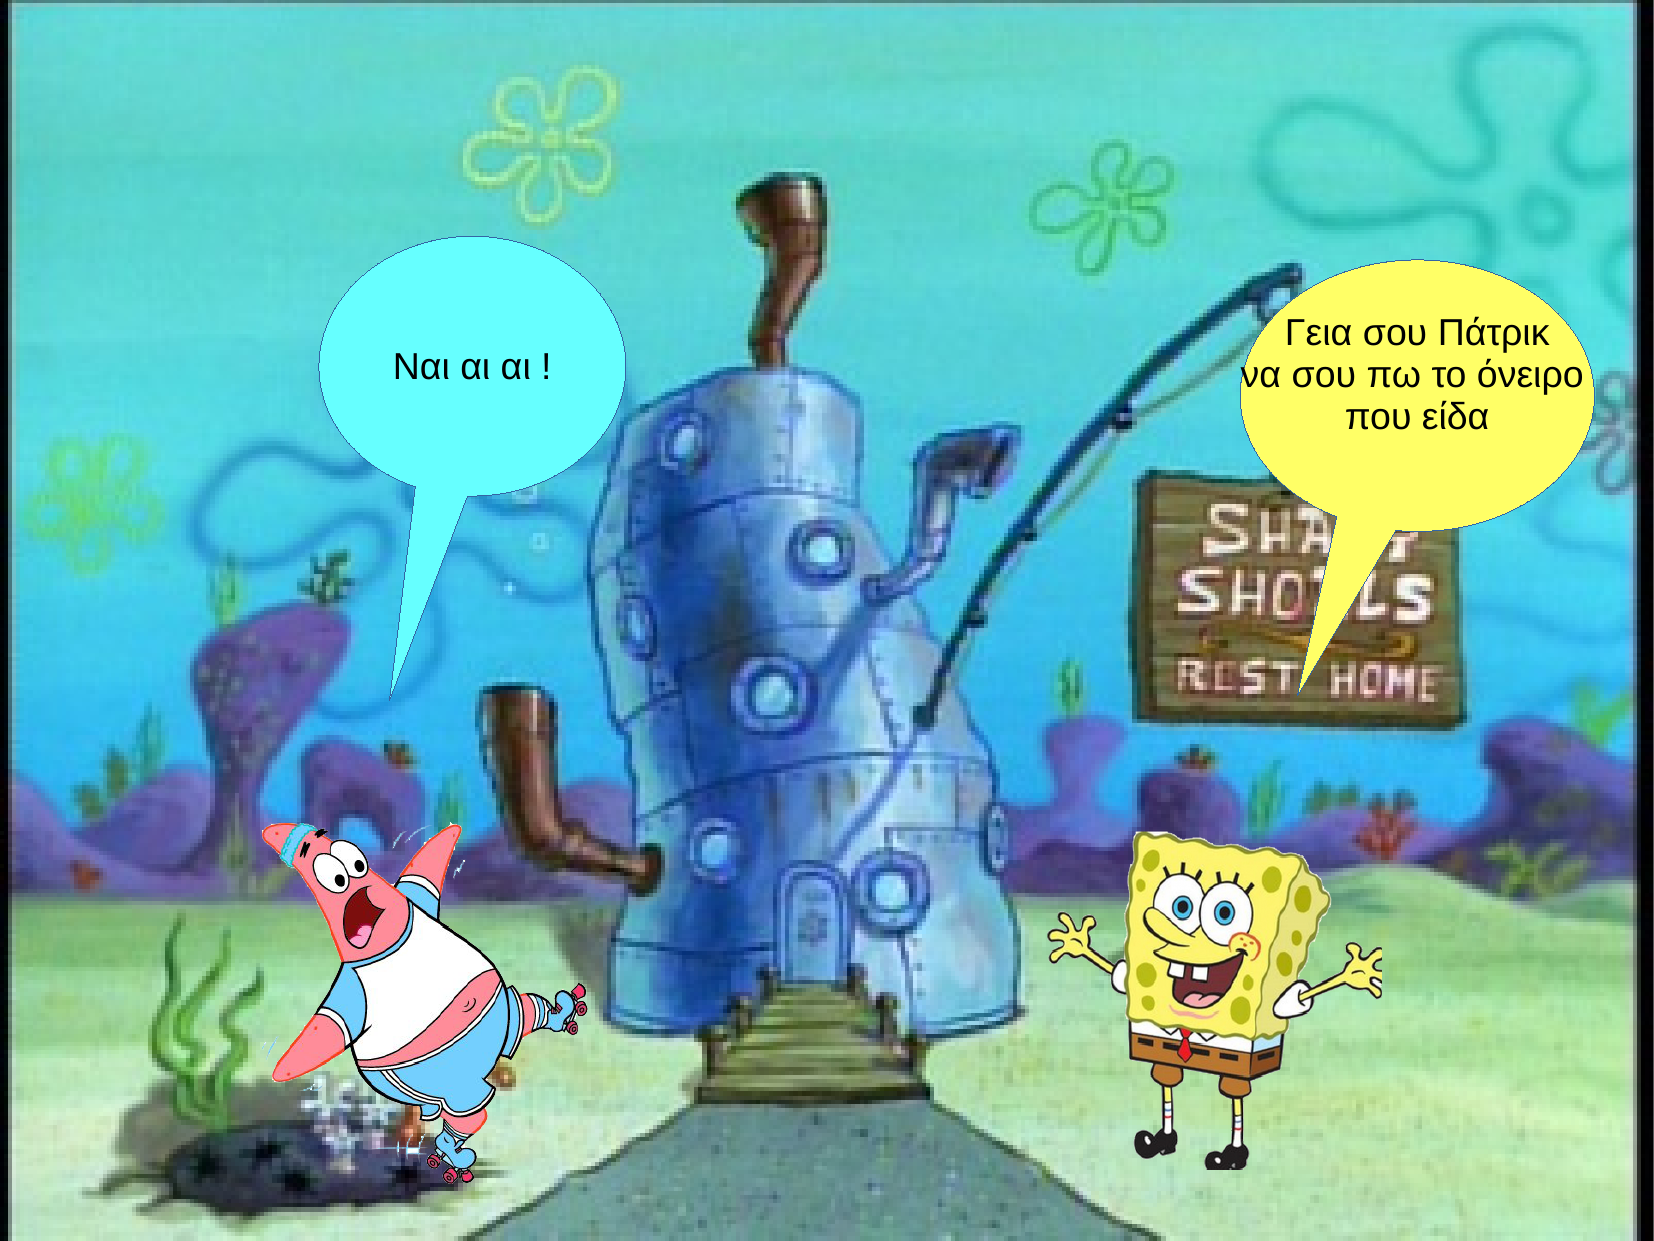

Ναι αι αι !
Γεια σου Πάτρικ
να σου πω το όνειρο
που είδα